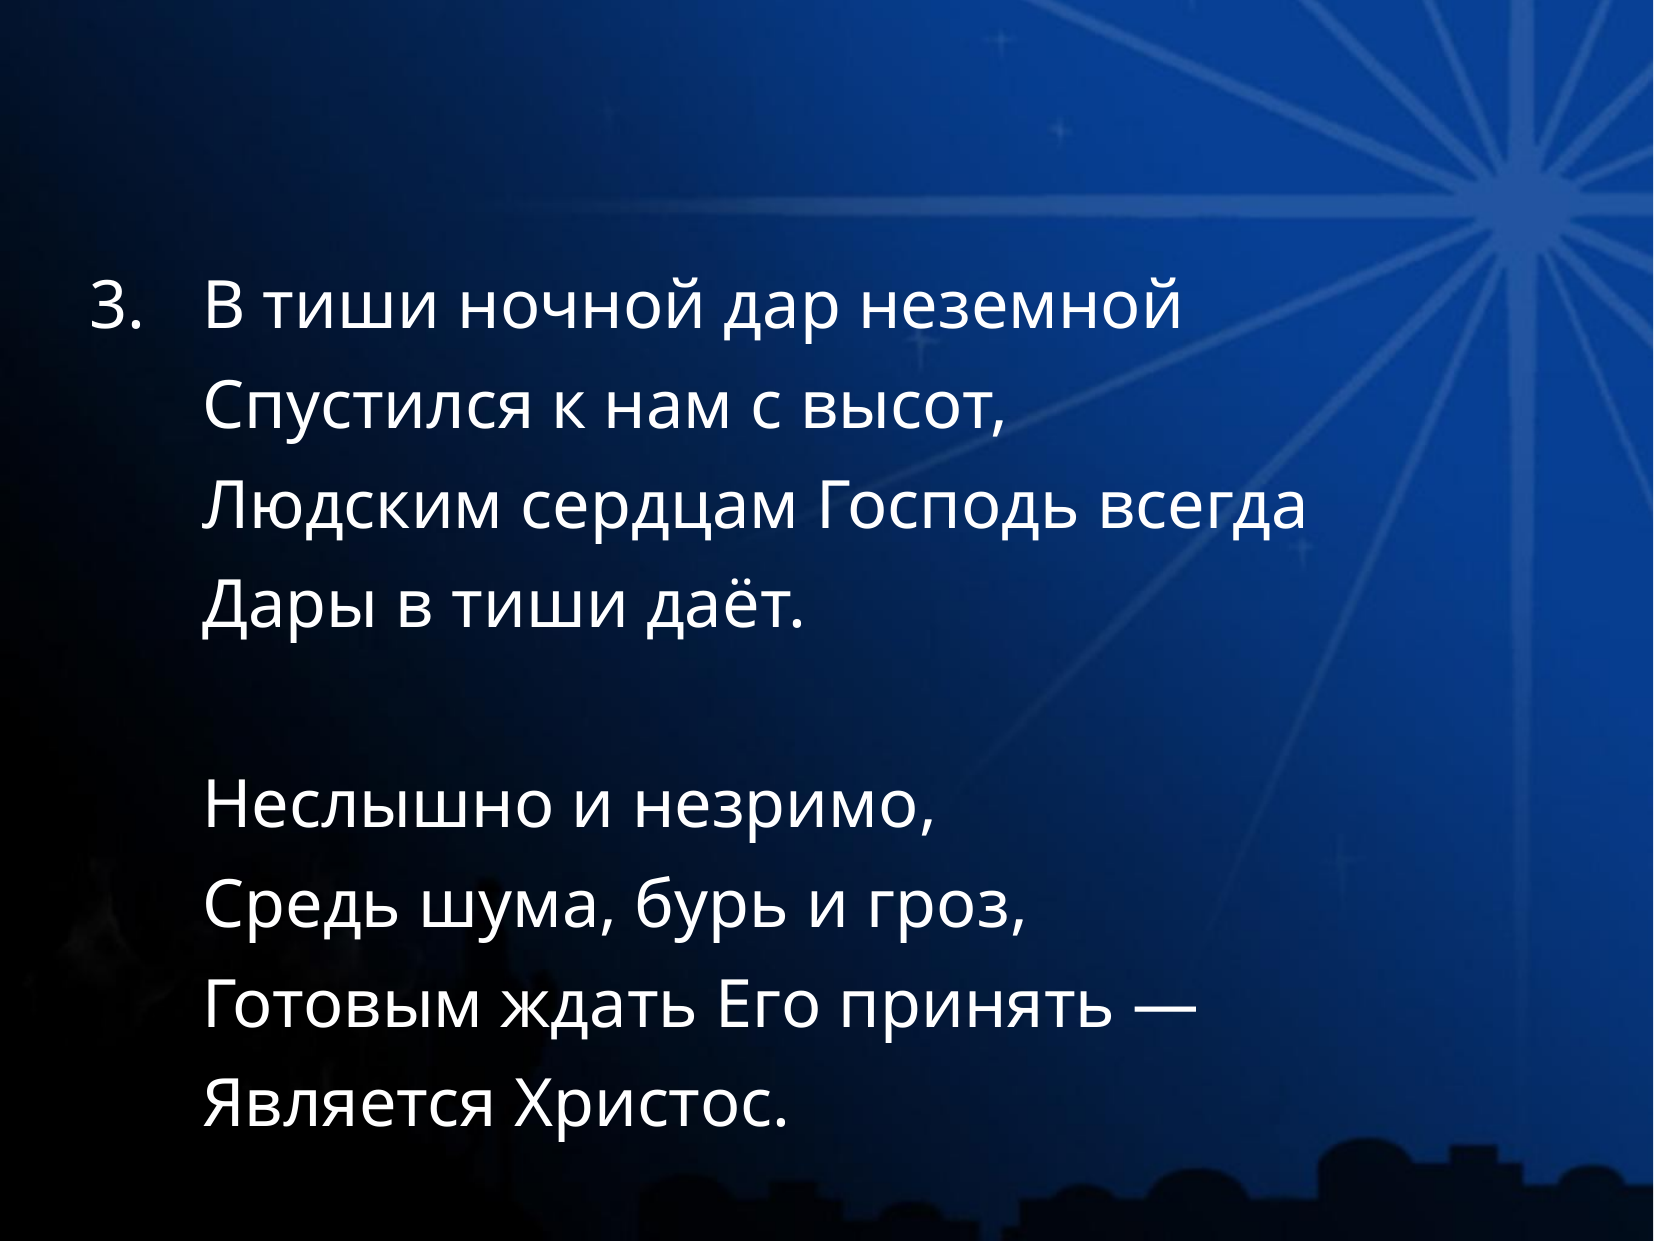

3.	В тиши ночной дар неземной
	Спустился к нам с высот,
	Людским сердцам Господь всегда
	Дары в тиши даёт.
	Неслышно и незримо,
	Средь шума, бурь и гроз,
	Готовым ждать Его принять —
	Является Христос.